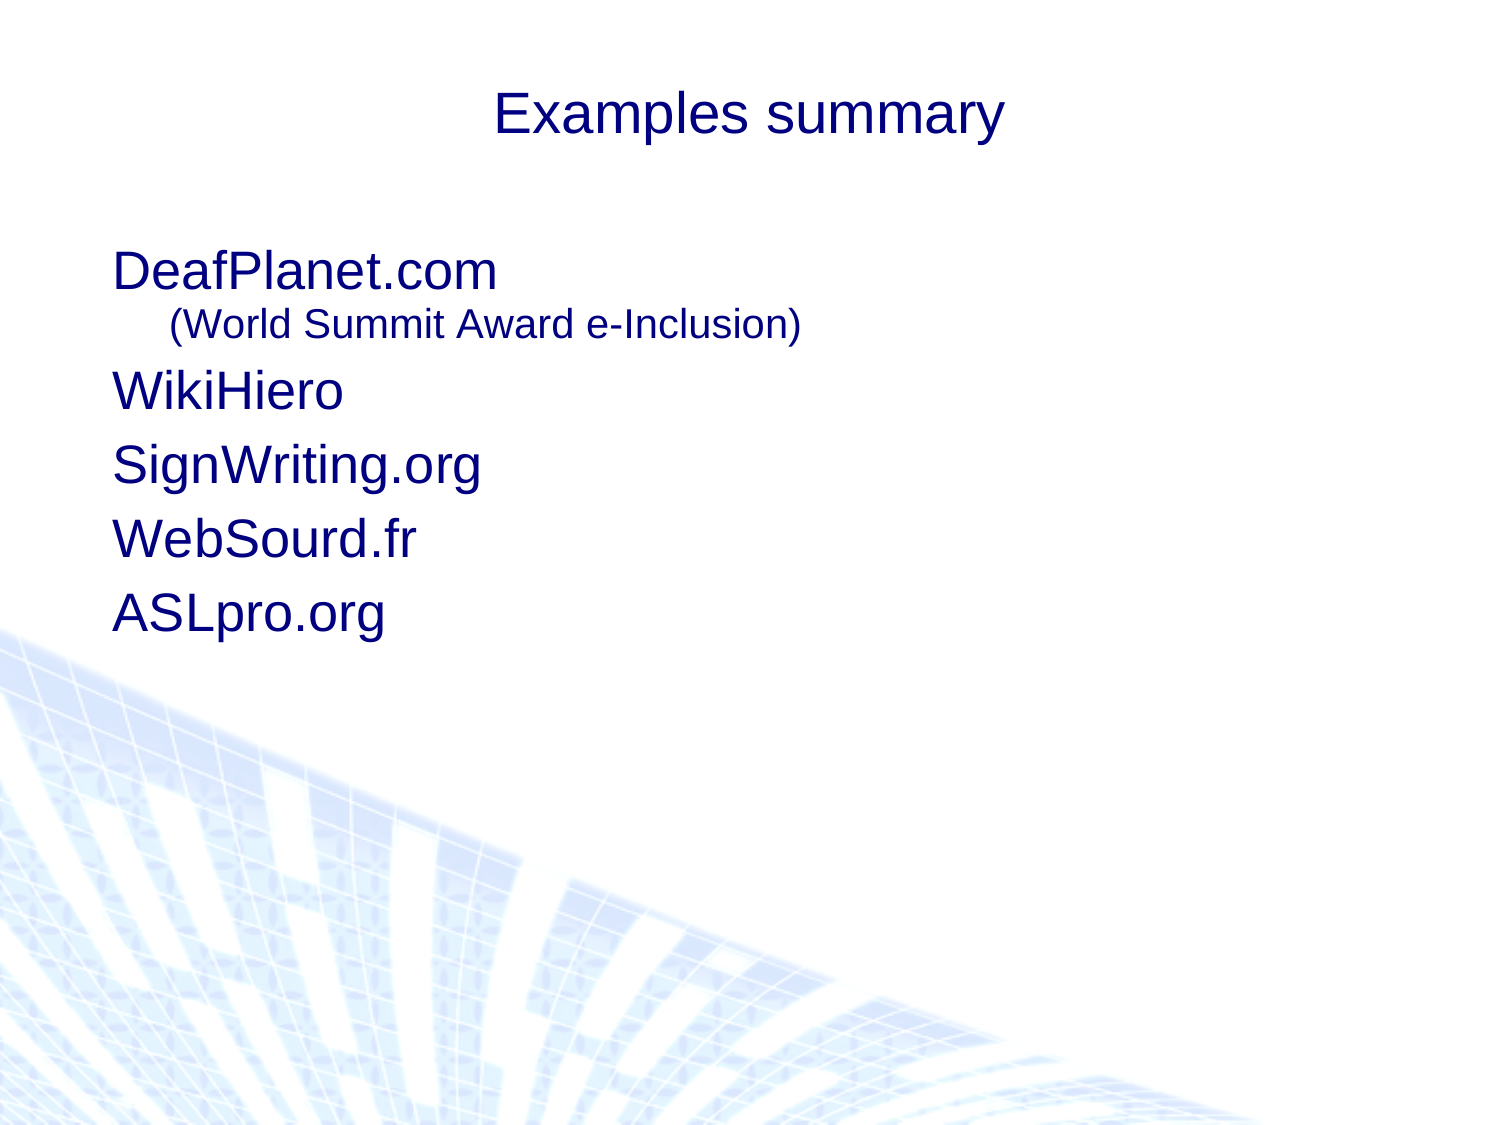

# Examples summary
DeafPlanet.com
(World Summit Award e-Inclusion)
WikiHiero
SignWriting.org
WebSourd.fr
ASLpro.org